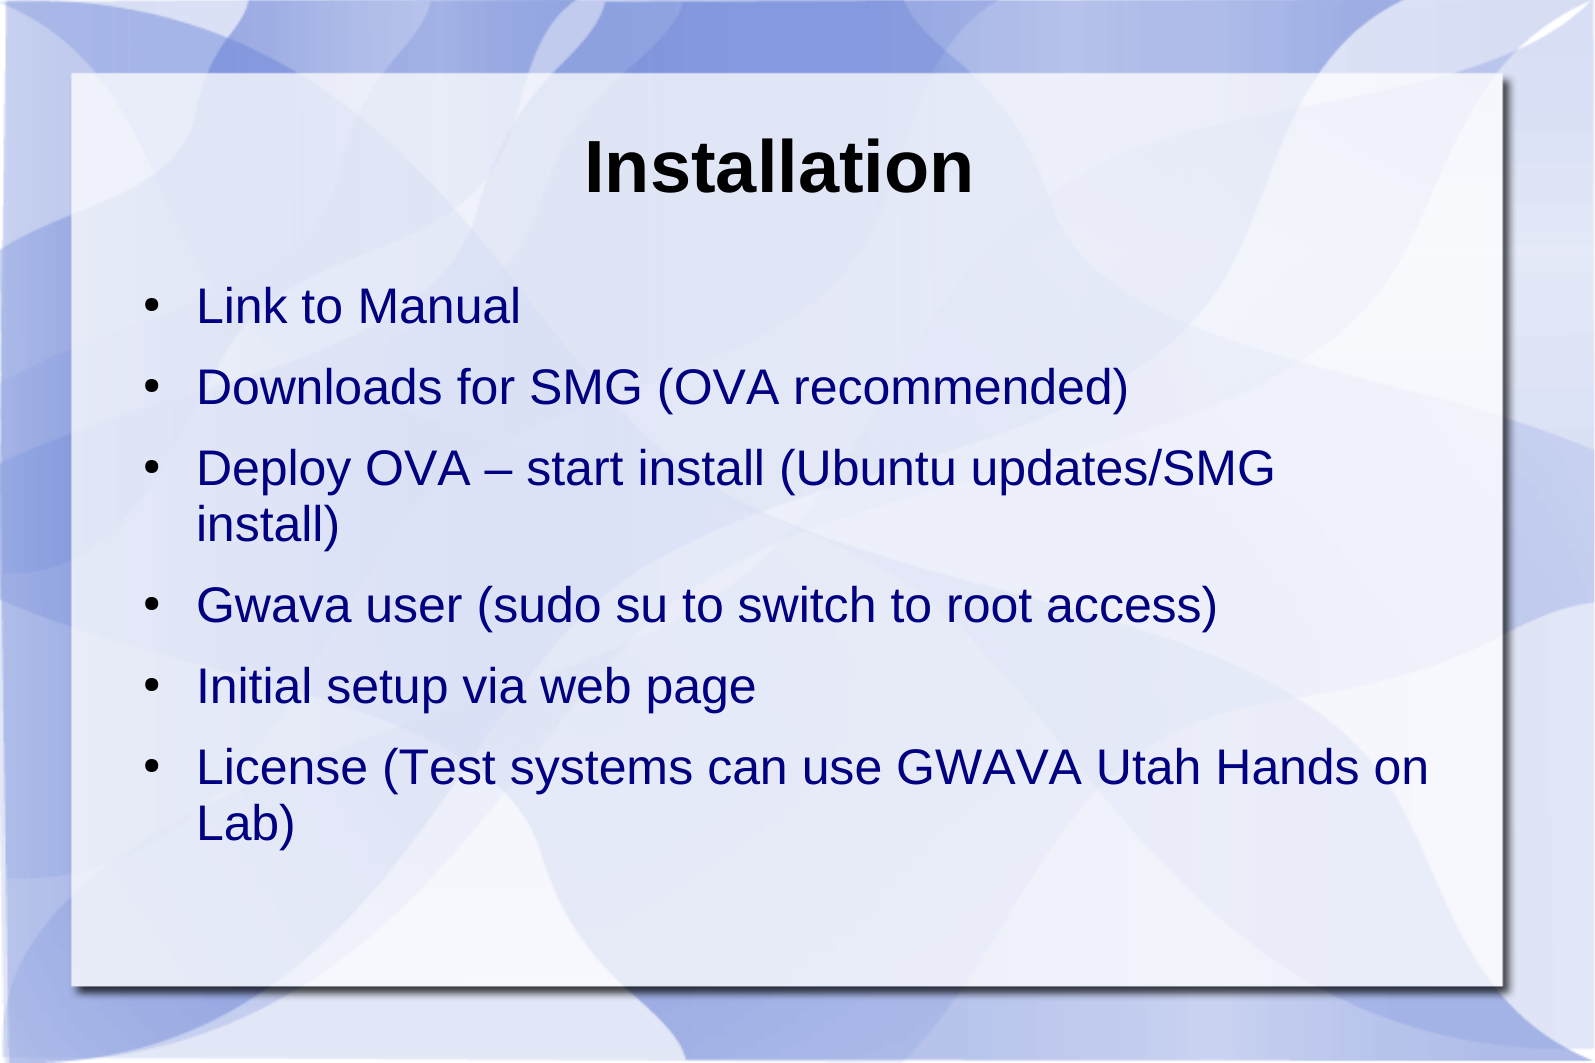

# Installation
Link to Manual
Downloads for SMG (OVA recommended)
Deploy OVA – start install (Ubuntu updates/SMG install)
Gwava user (sudo su to switch to root access)
Initial setup via web page
License (Test systems can use GWAVA Utah Hands on Lab)